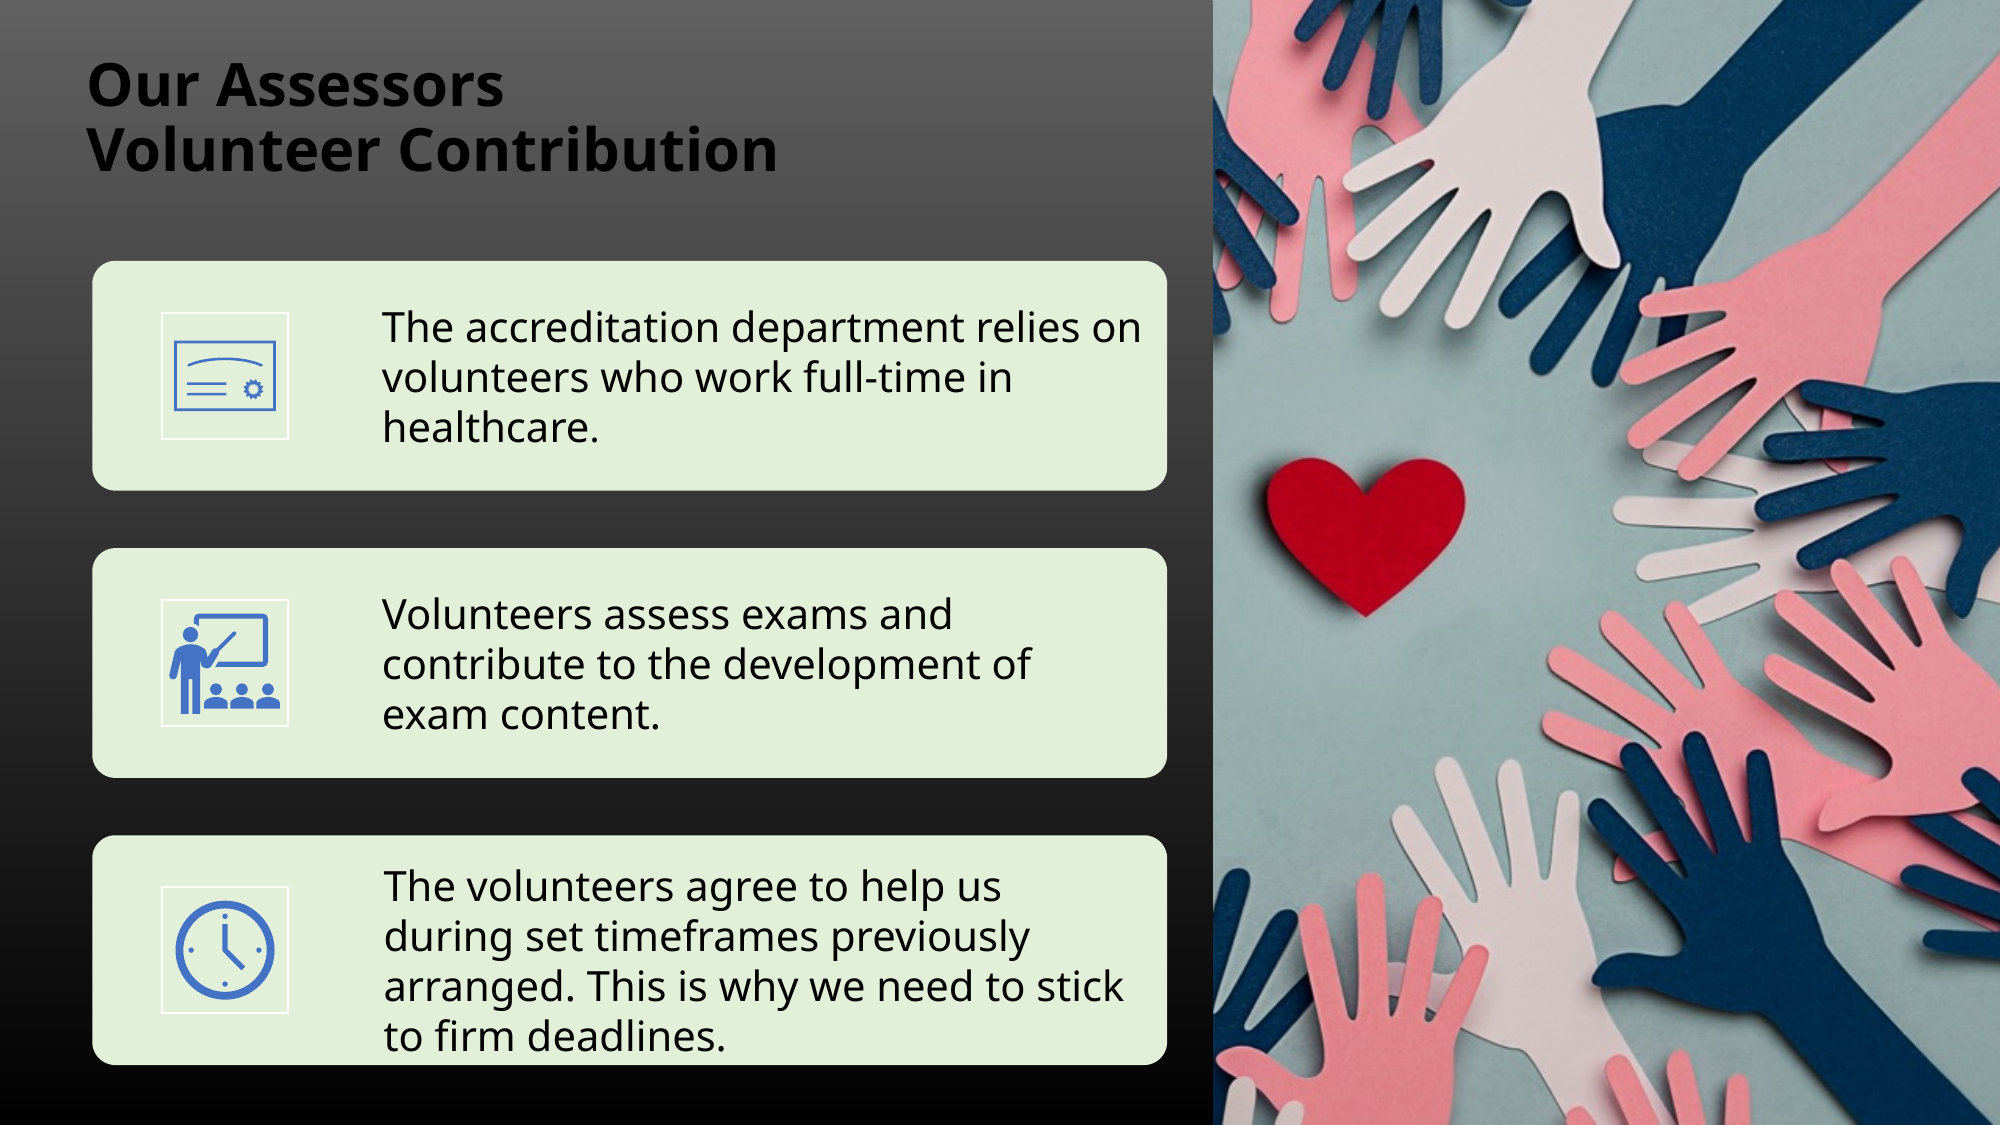

# Our Assessors Volunteer Contribution
The accreditation department relies on volunteers who work full-time in healthcare.
Volunteers assess exams and contribute to the development of exam content.
The volunteers agree to help us during set timeframes previously arranged. This is why we need to stick to firm deadlines.